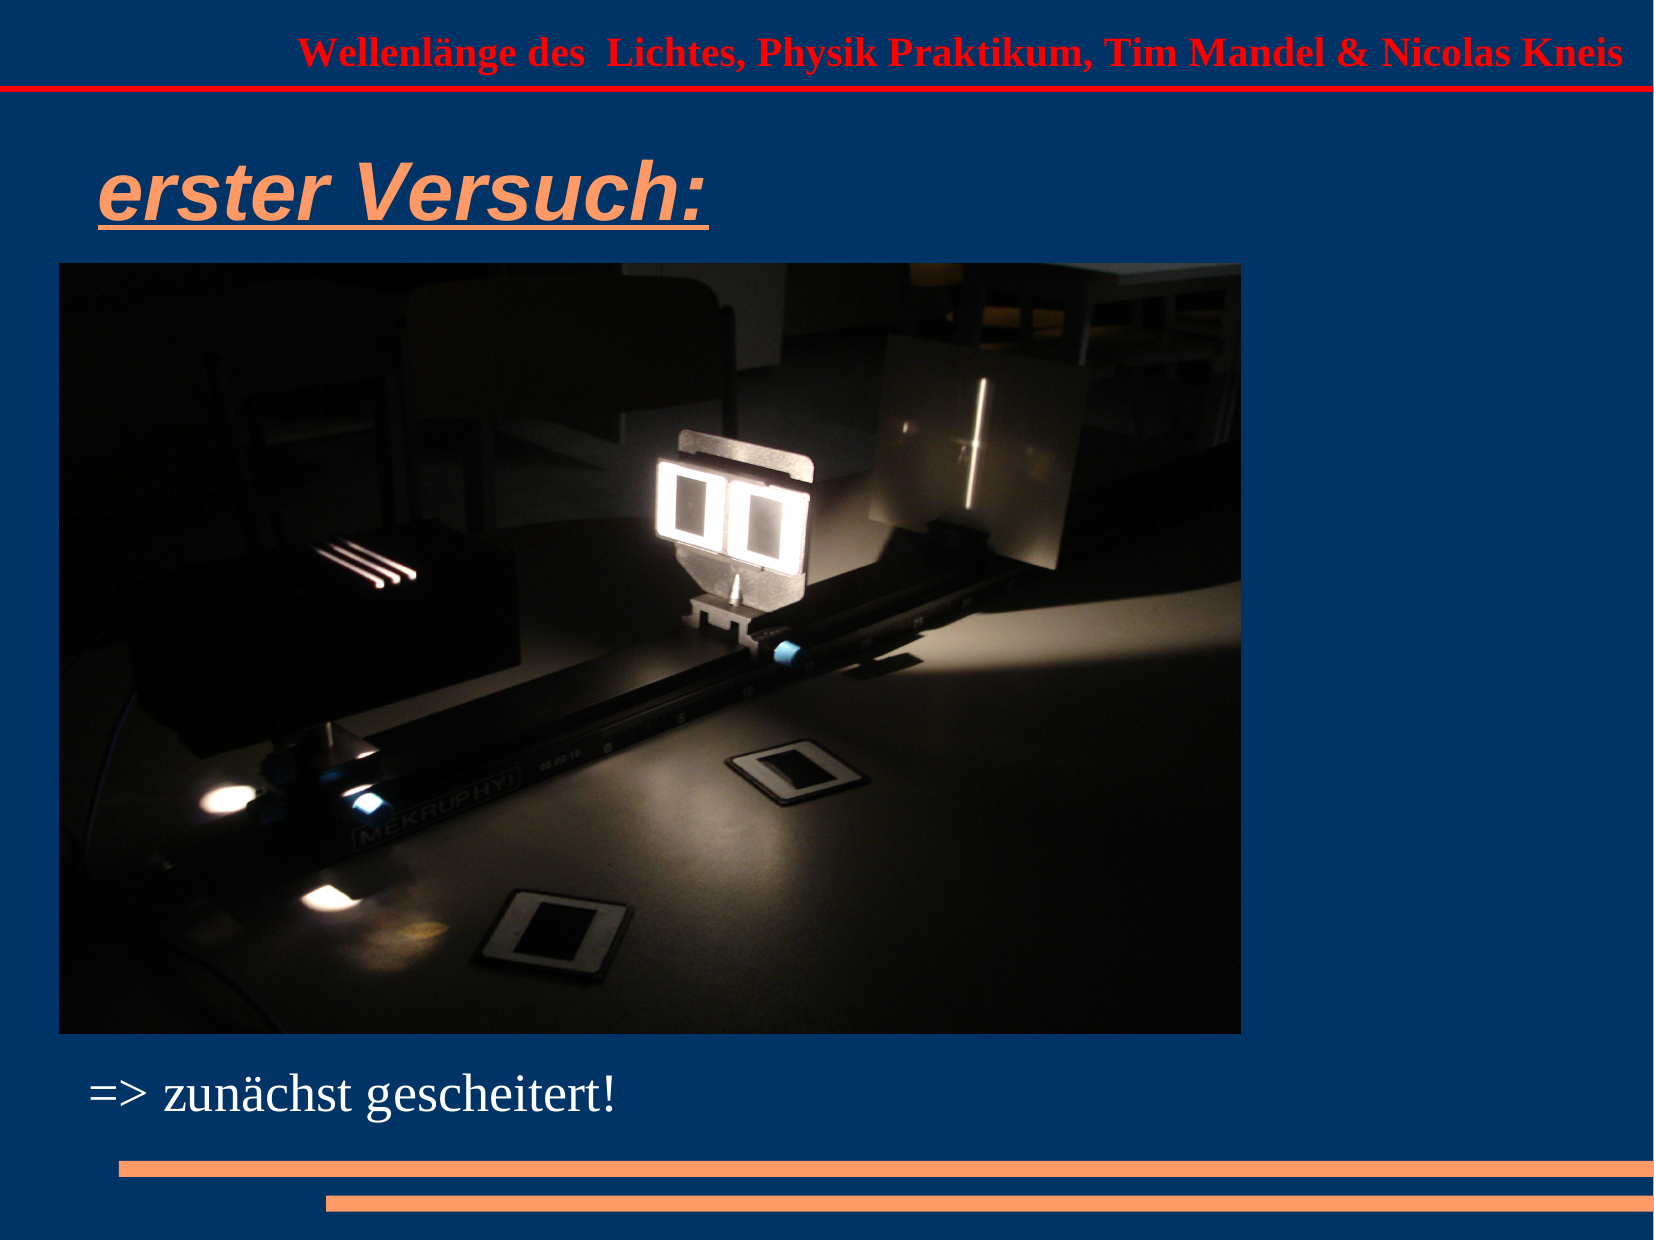

Wellenlänge des Lichtes, Physik Praktikum, Tim Mandel & Nicolas Kneis
# erster Versuch:
=> zunächst gescheitert!